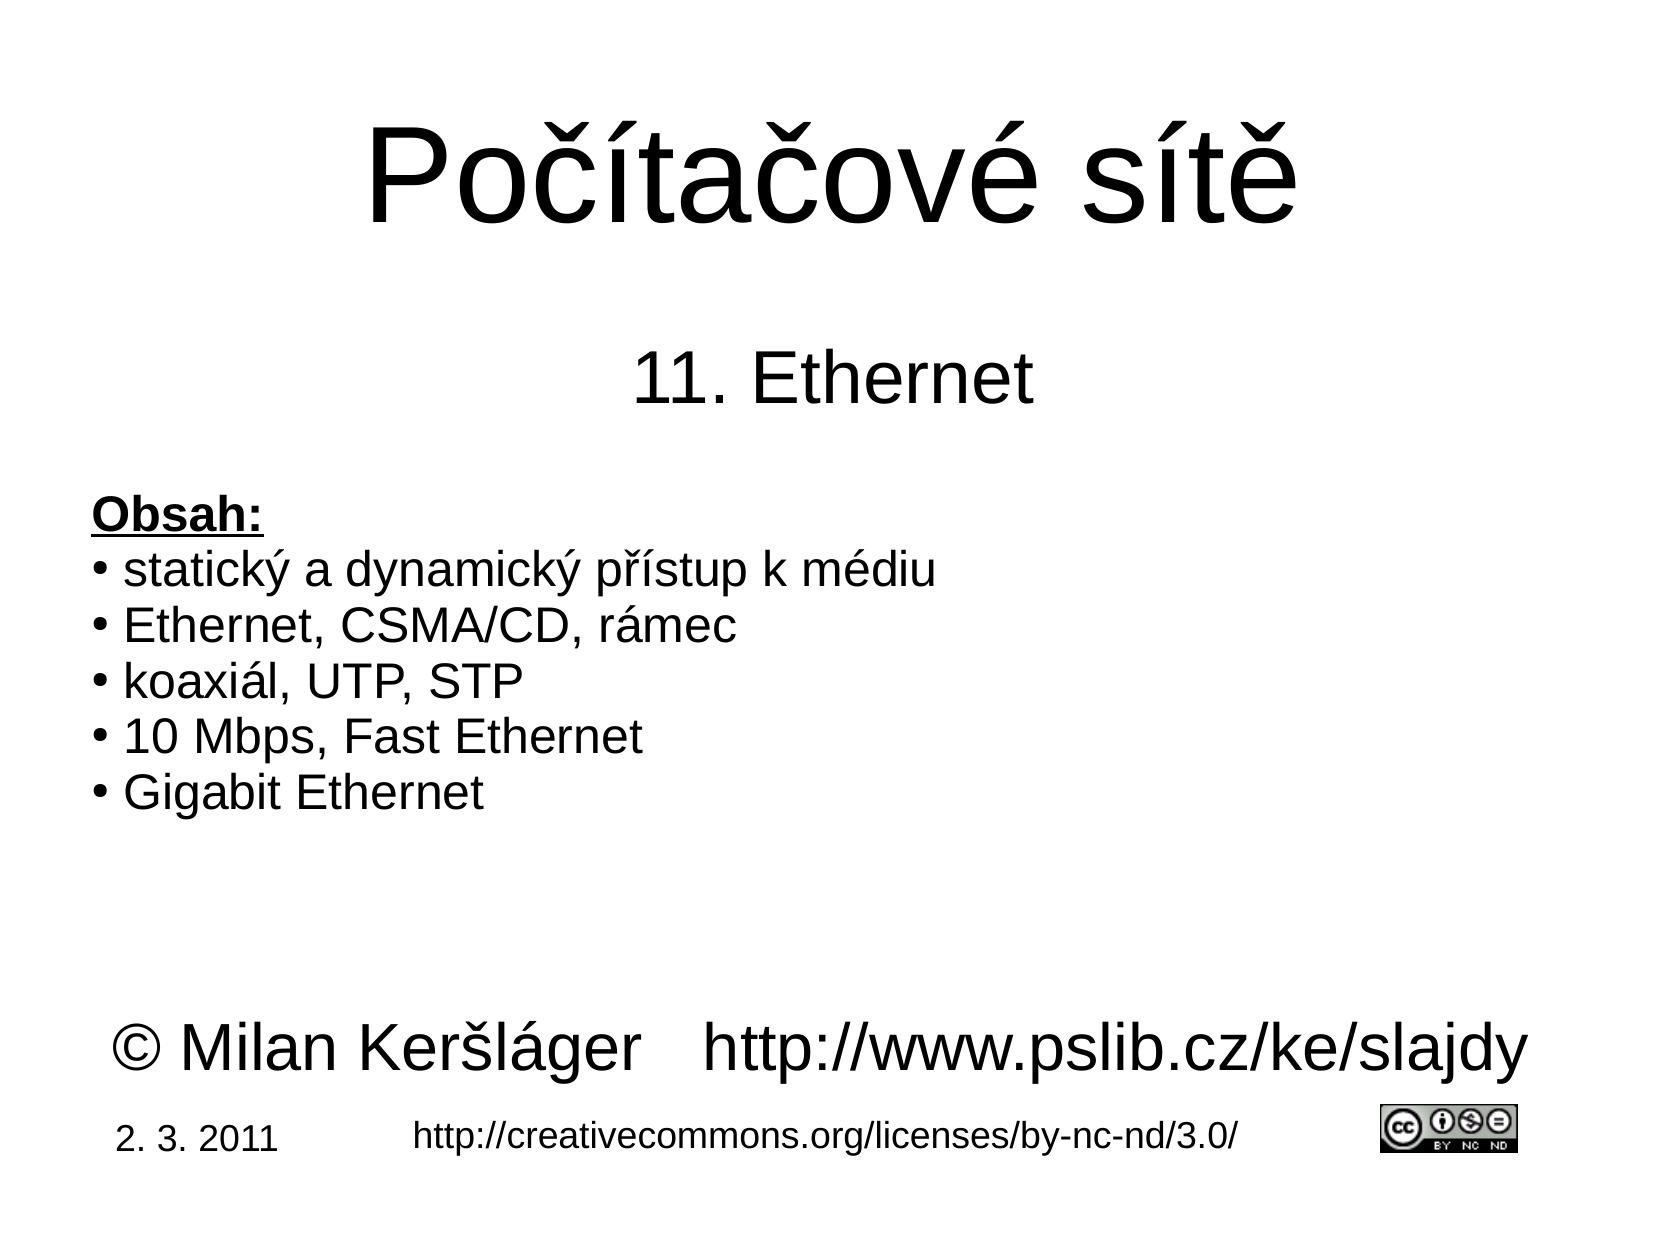

# Počítačové sítě 11. Ethernet
Obsah:
 statický a dynamický přístup k médiu
 Ethernet, CSMA/CD, rámec
 koaxiál, UTP, STP
 10 Mbps, Fast Ethernet
 Gigabit Ethernet
© Milan Keršláger	http://www.pslib.cz/ke/slajdy
http://creativecommons.org/licenses/by-nc-nd/3.0/
2. 3. 2011